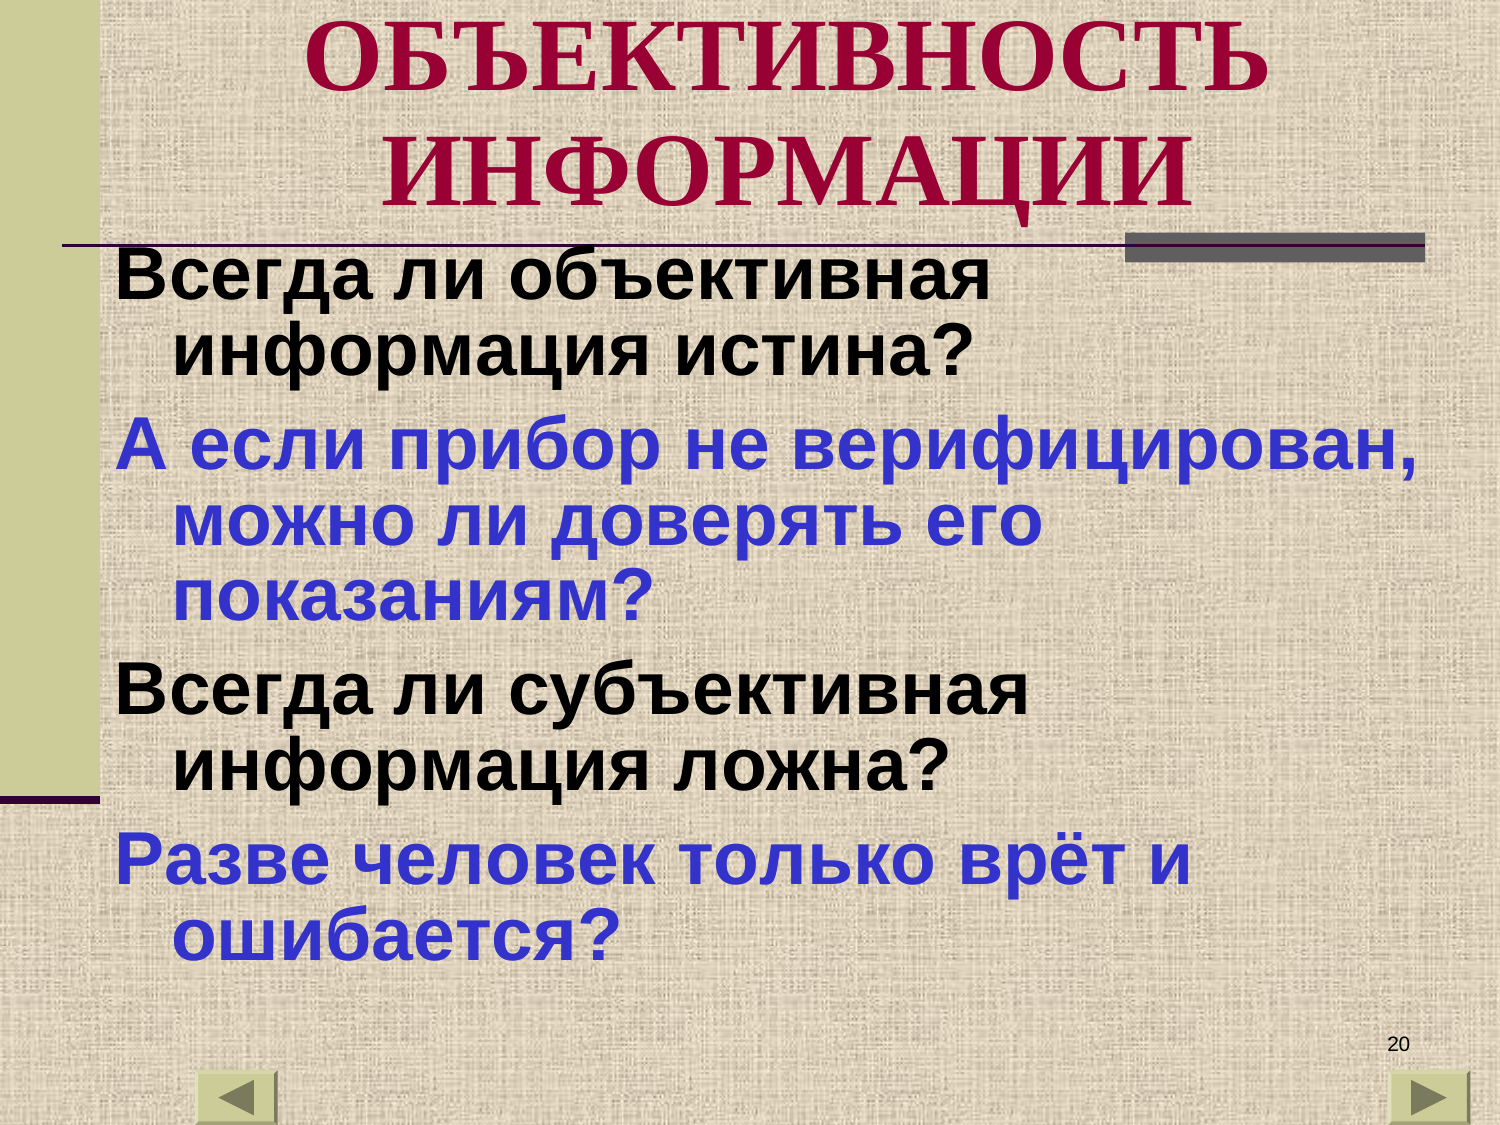

# ОБЪЕКТИВНОСТЬ ИНФОРМАЦИИ
Всегда ли объективная информация истина?
А если прибор не верифицирован, можно ли доверять его показаниям?
Всегда ли субъективная информация ложна?
Разве человек только врёт и ошибается?
20